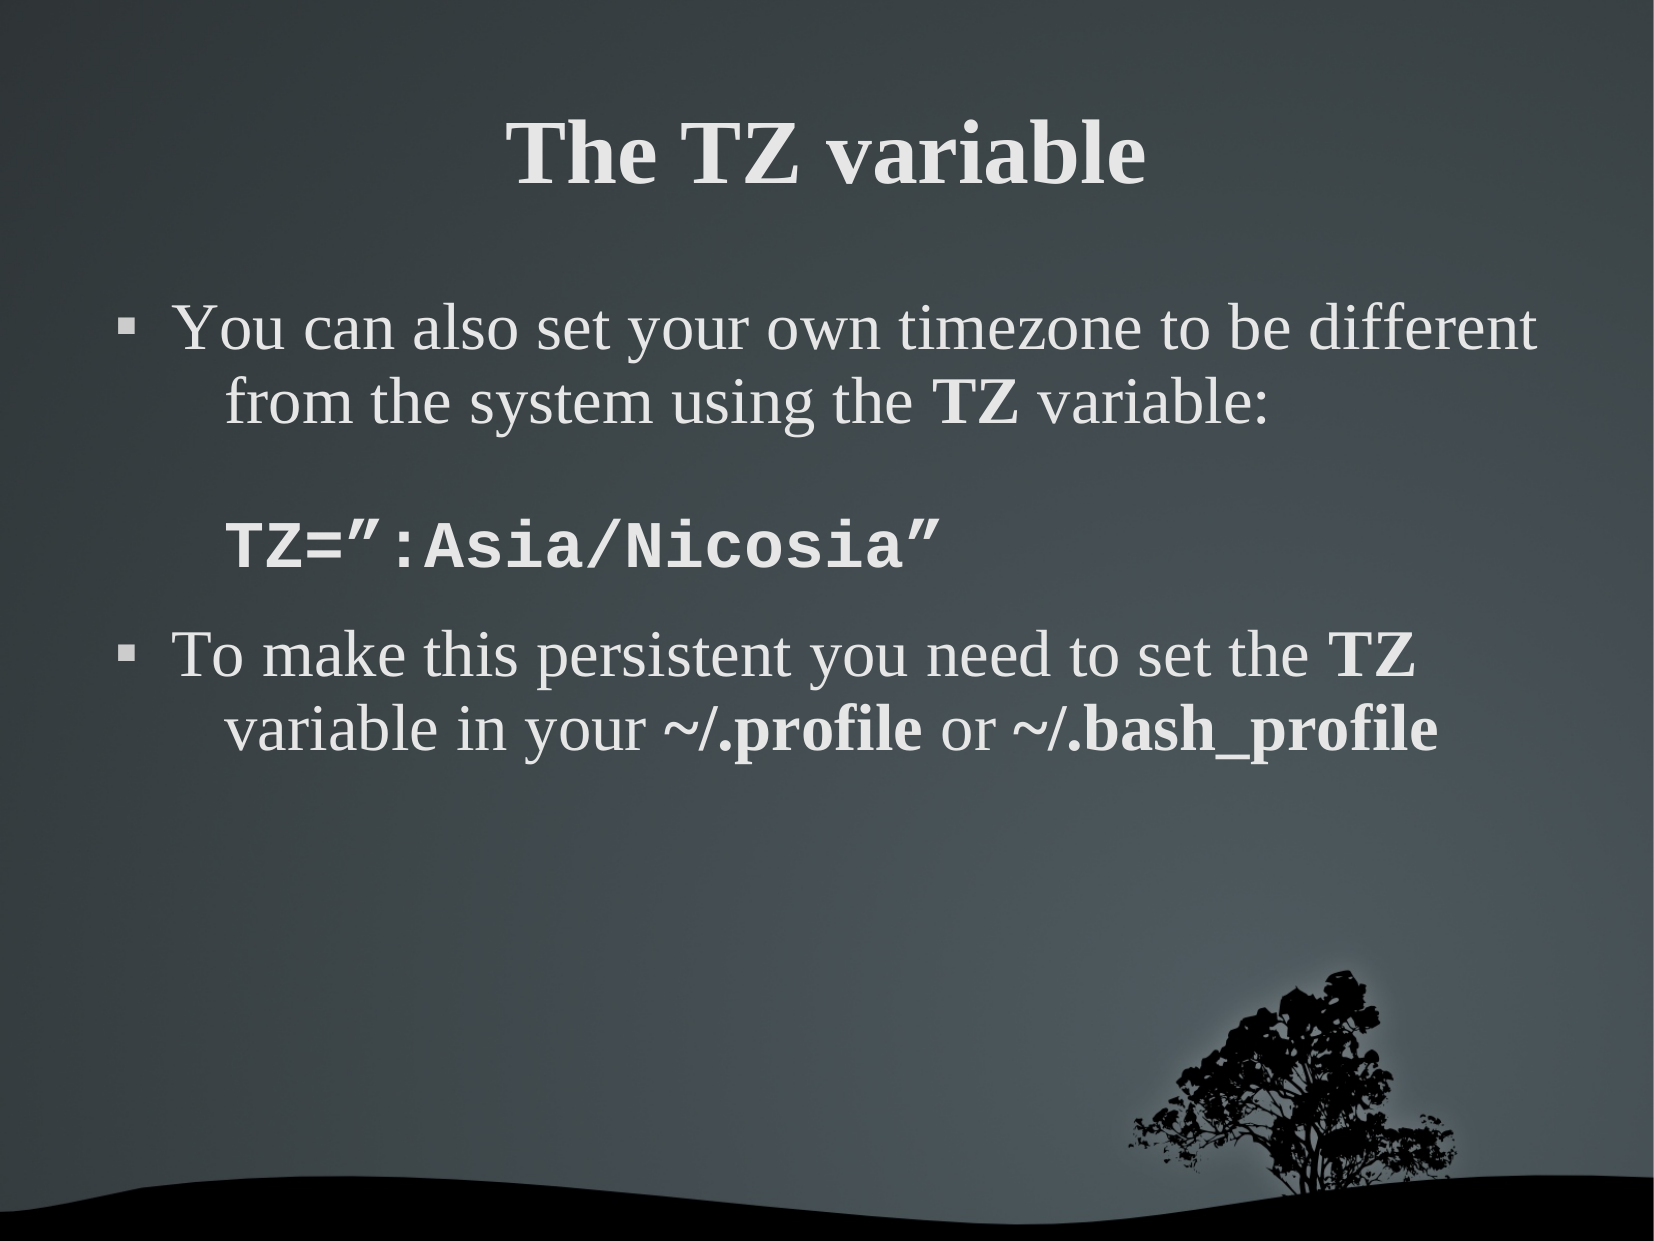

# The TZ variable
You can also set your own timezone to be different from the system using the TZ variable:
TZ=”:Asia/Nicosia”
To make this persistent you need to set the ΤΖ variable in your ~/.profile or ~/.bash_profile